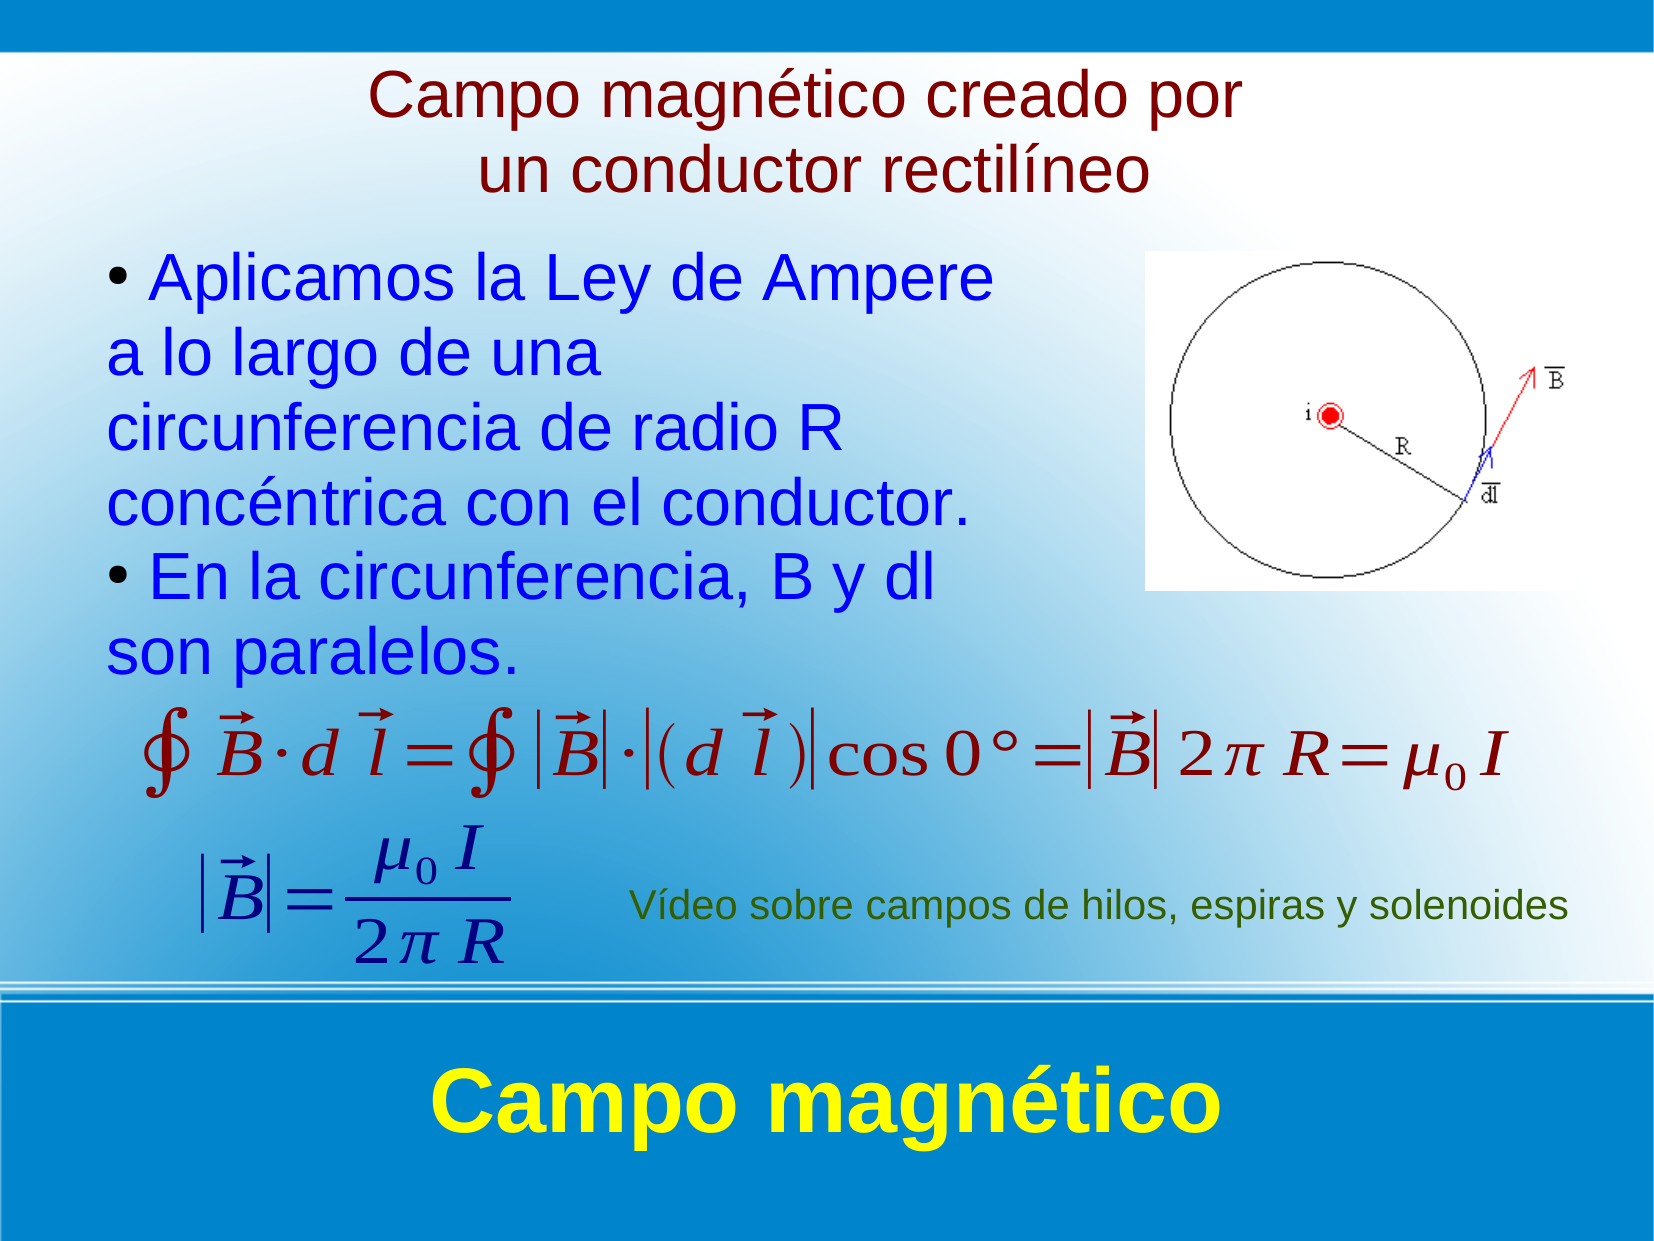

Campo magnético creado por
un conductor rectilíneo
 Aplicamos la Ley de Ampere a lo largo de una circunferencia de radio R concéntrica con el conductor.
 En la circunferencia, B y dl son paralelos.
Vídeo sobre campos de hilos, espiras y solenoides
# Campo magnético